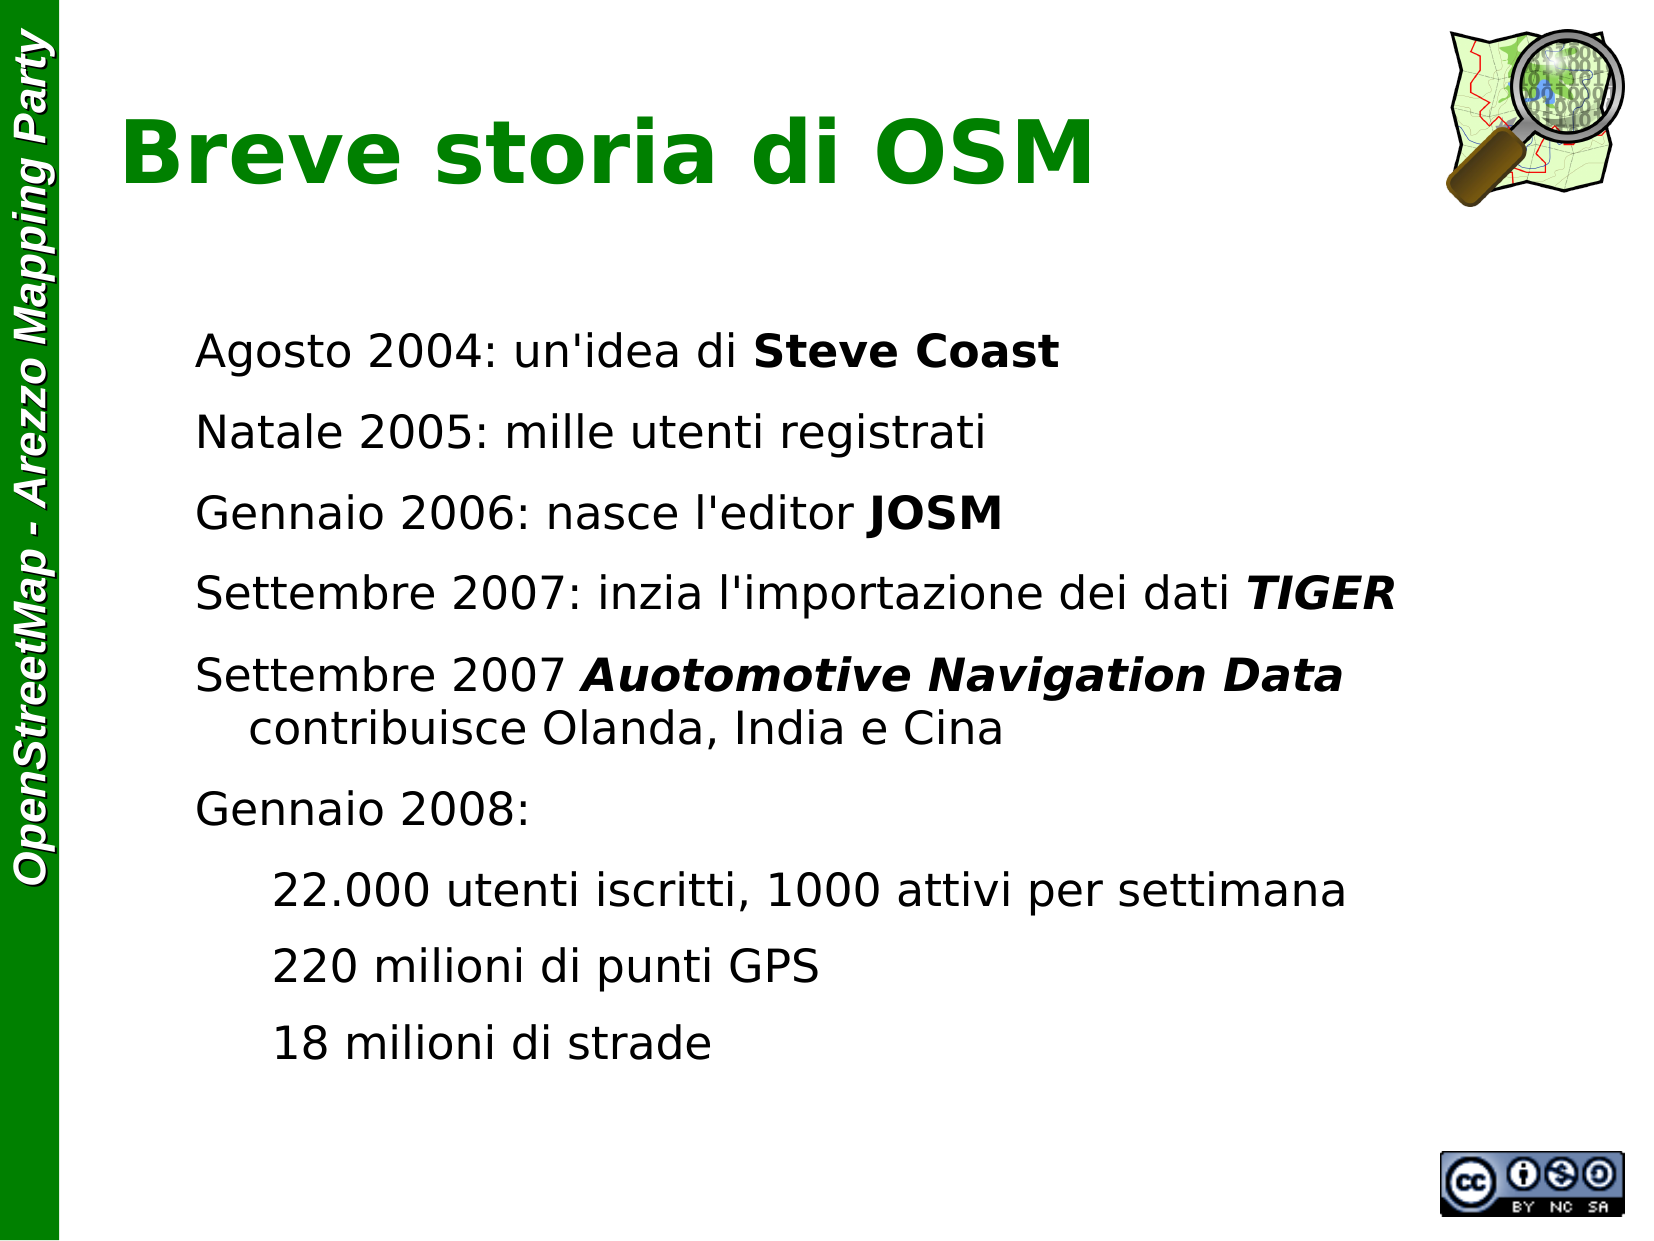

# Breve storia di OSM
Agosto 2004: un'idea di Steve Coast
Natale 2005: mille utenti registrati
Gennaio 2006: nasce l'editor JOSM
Settembre 2007: inzia l'importazione dei dati TIGER
Settembre 2007 Auotomotive Navigation Data contribuisce Olanda, India e Cina
Gennaio 2008:
22.000 utenti iscritti, 1000 attivi per settimana
220 milioni di punti GPS
18 milioni di strade